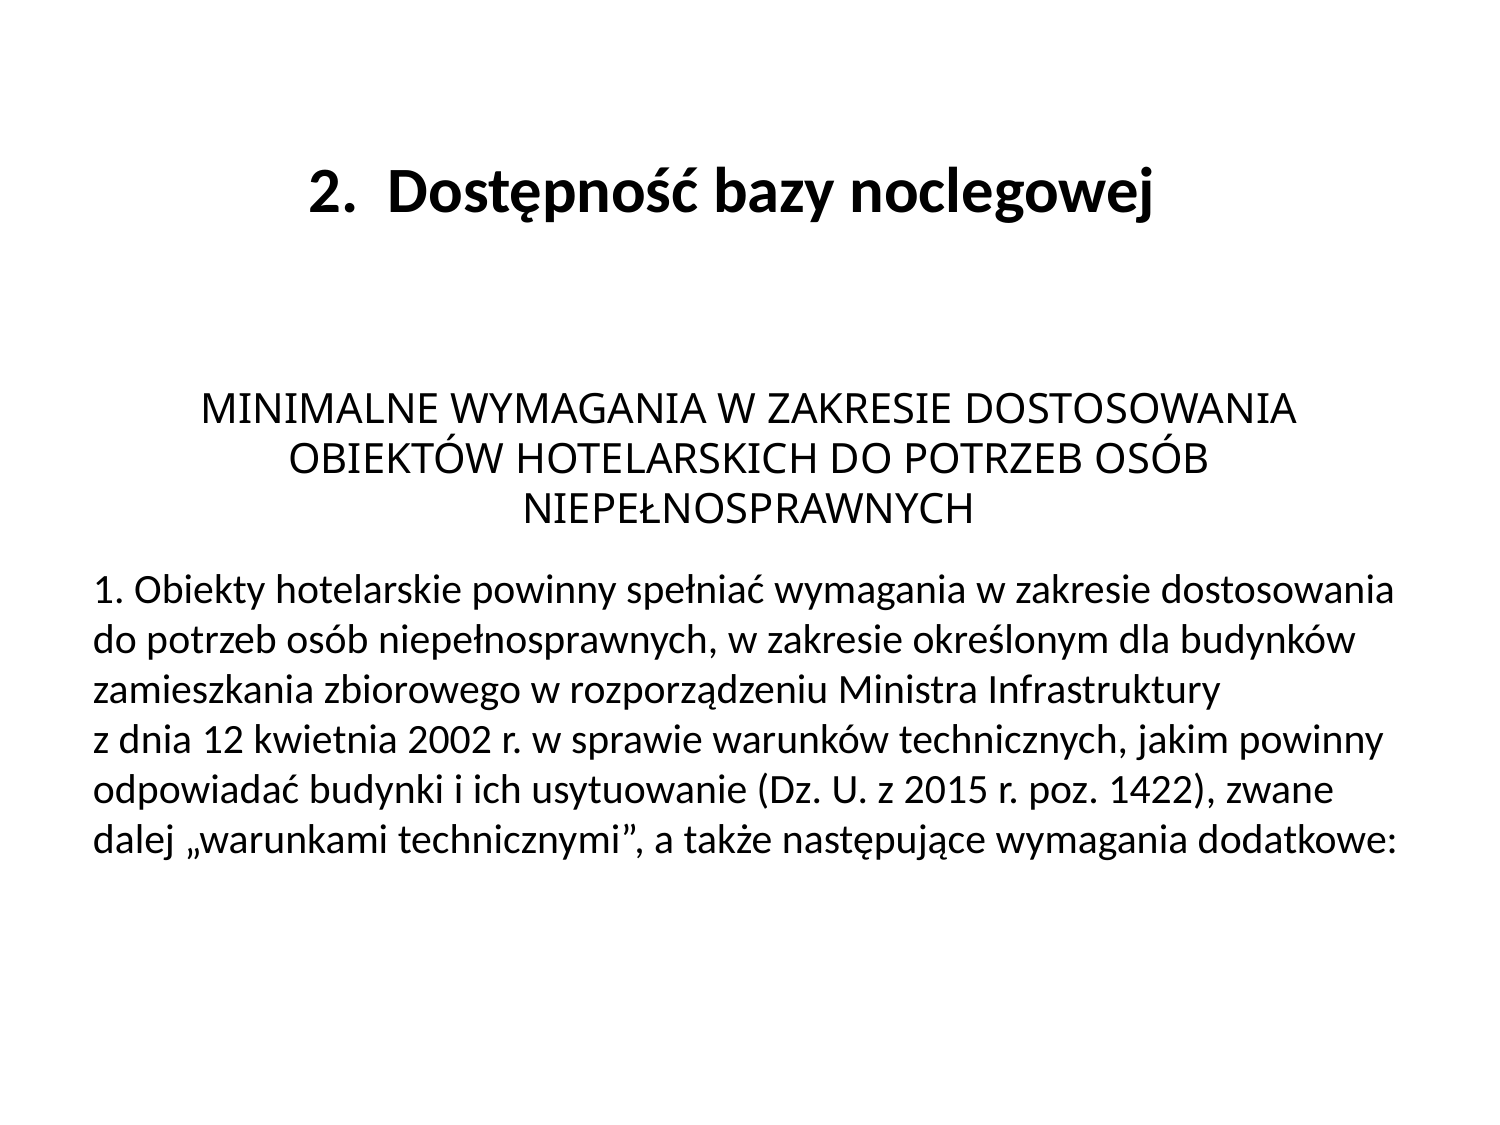

2. Dostępność bazy noclegowej
#
MINIMALNE WYMAGANIA W ZAKRESIE DOSTOSOWANIA OBIEKTÓW HOTELARSKICH DO POTRZEB OSÓB NIEPEŁNOSPRAWNYCH
1. Obiekty hotelarskie powinny spełniać wymagania w zakresie dostosowania
do potrzeb osób niepełnosprawnych, w zakresie określonym dla budynków zamieszkania zbiorowego w rozporządzeniu Ministra Infrastruktury
z dnia 12 kwietnia 2002 r. w sprawie warunków technicznych, jakim powinny odpowiadać budynki i ich usytuowanie (Dz. U. z 2015 r. poz. 1422), zwane dalej „warunkami technicznymi”, a także następujące wymagania dodatkowe: